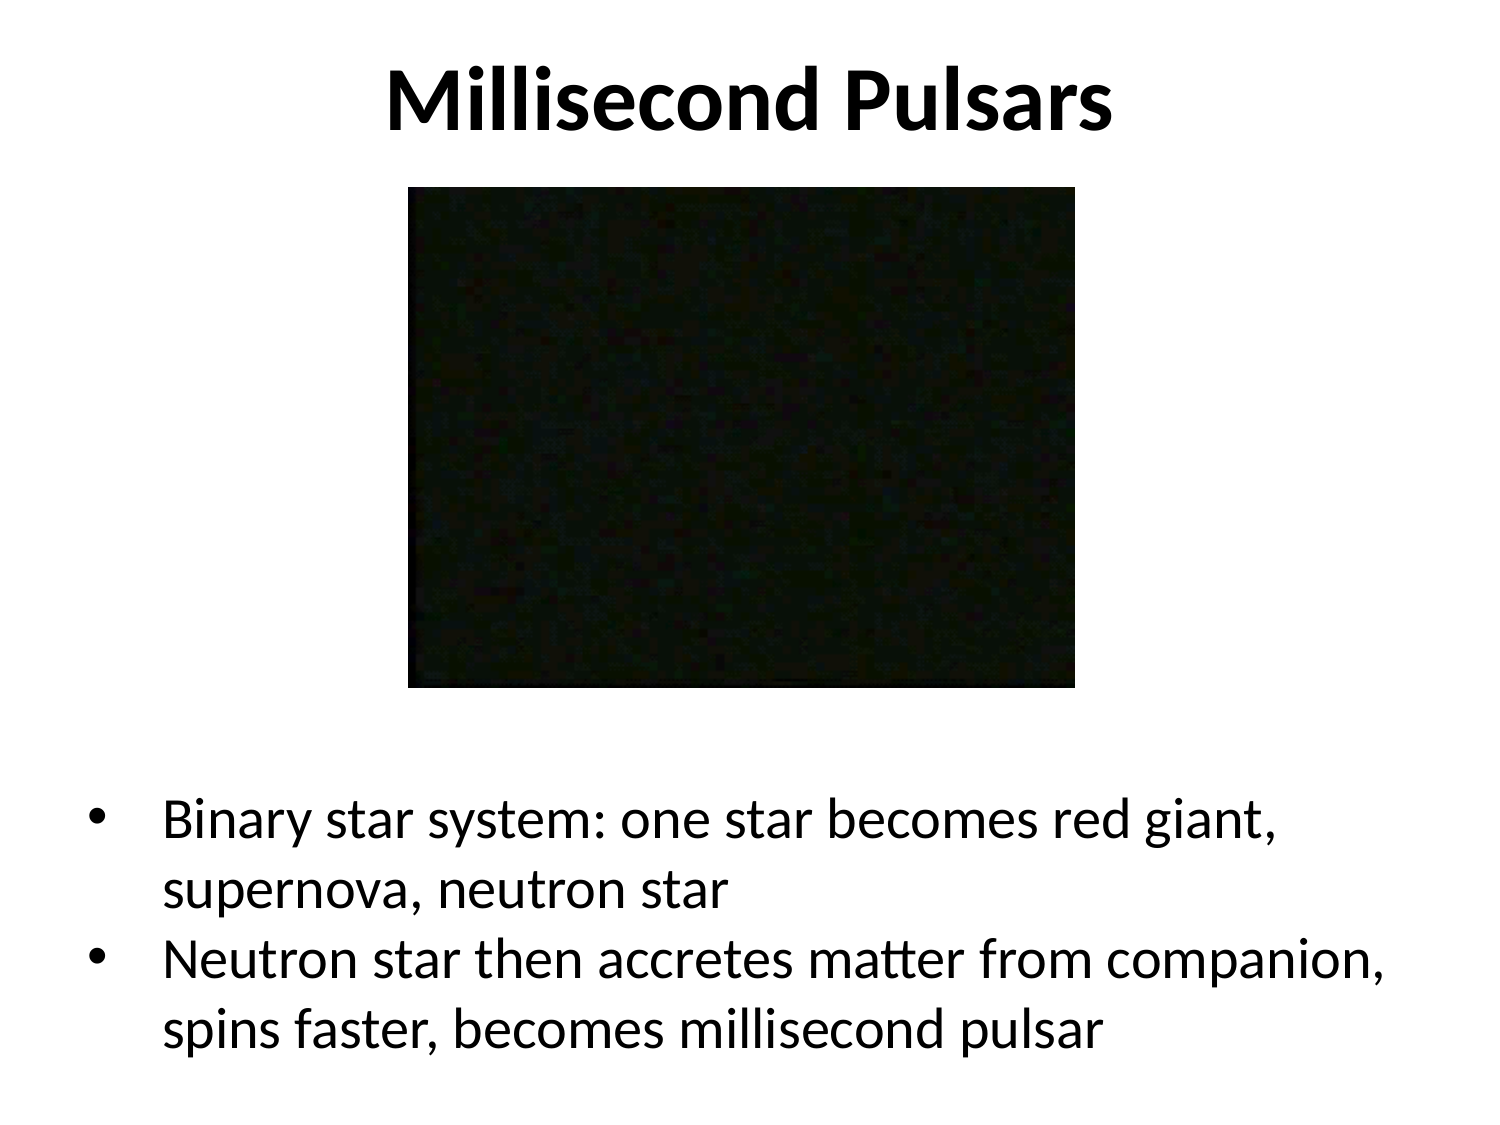

# Millisecond Pulsars
Binary star system: one star becomes red giant, supernova, neutron star
Neutron star then accretes matter from companion, spins faster, becomes millisecond pulsar